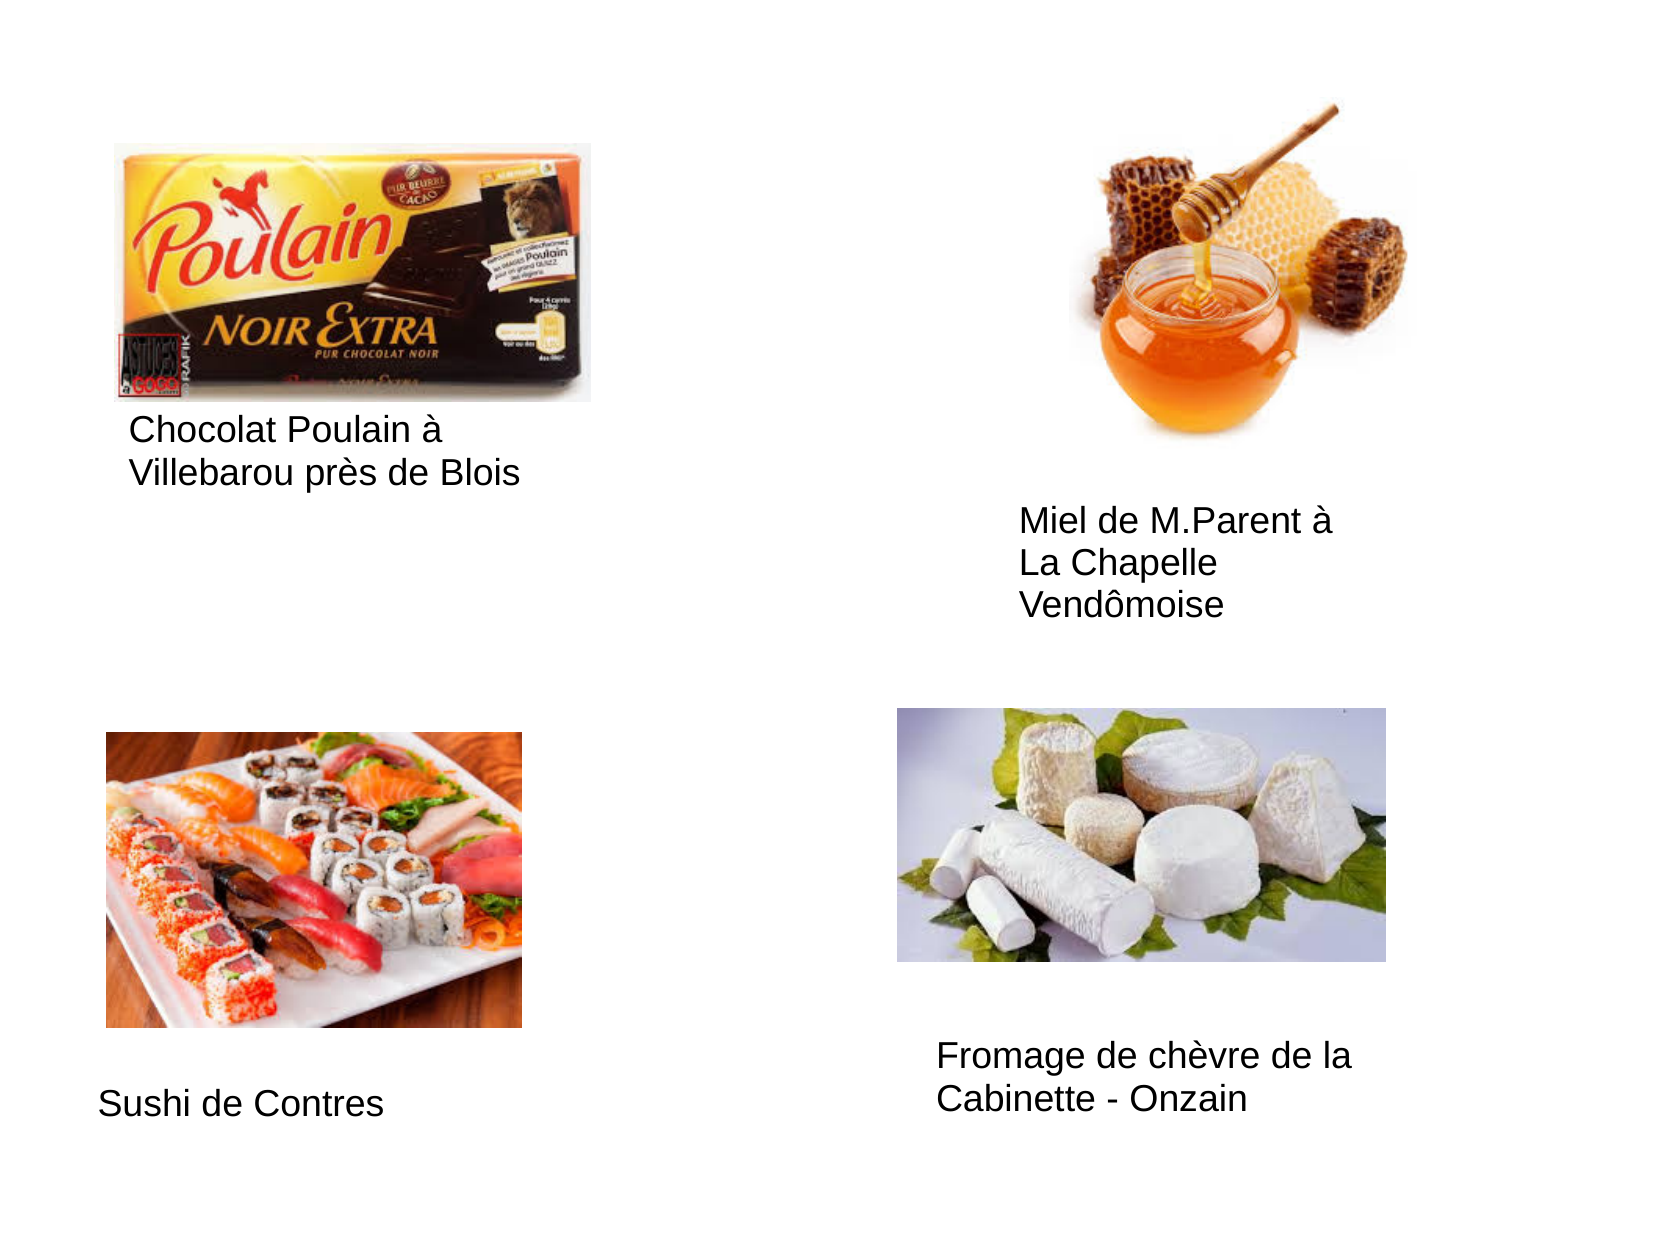

Chocolat Poulain à Villebarou près de Blois
Miel de M.Parent à La Chapelle Vendômoise
Fromage de chèvre de la Cabinette - Onzain
Sushi de Contres